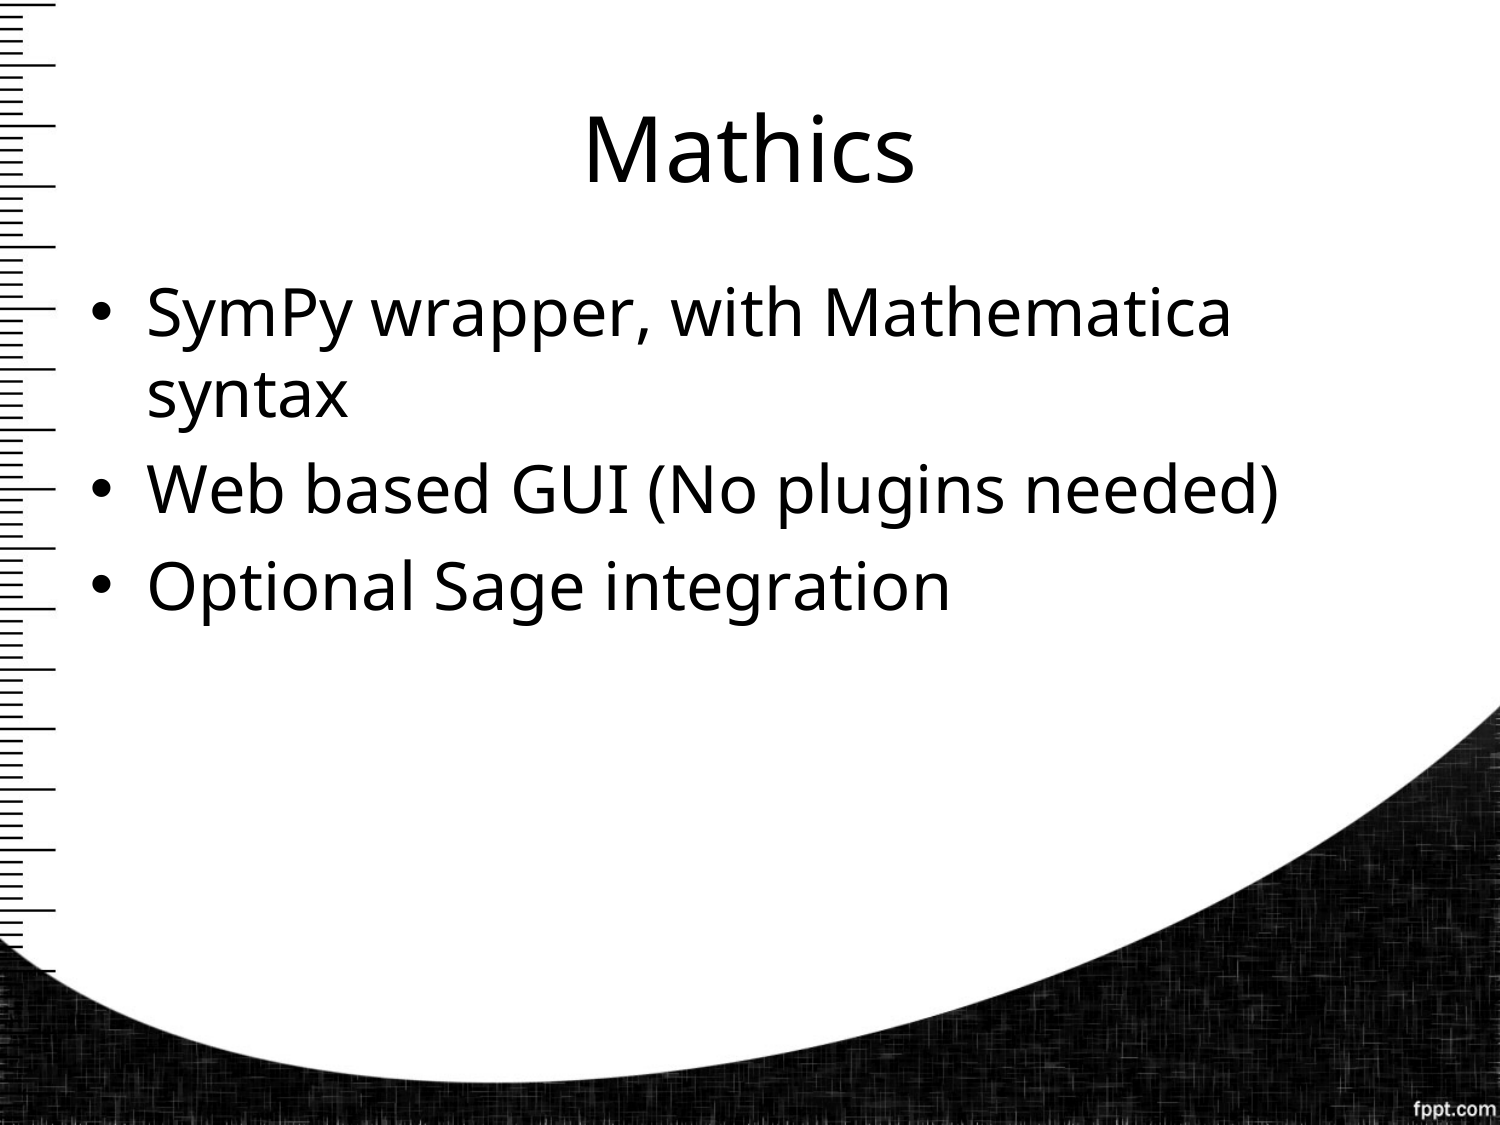

# Mathics
SymPy wrapper, with Mathematica syntax
Web based GUI (No plugins needed)
Optional Sage integration